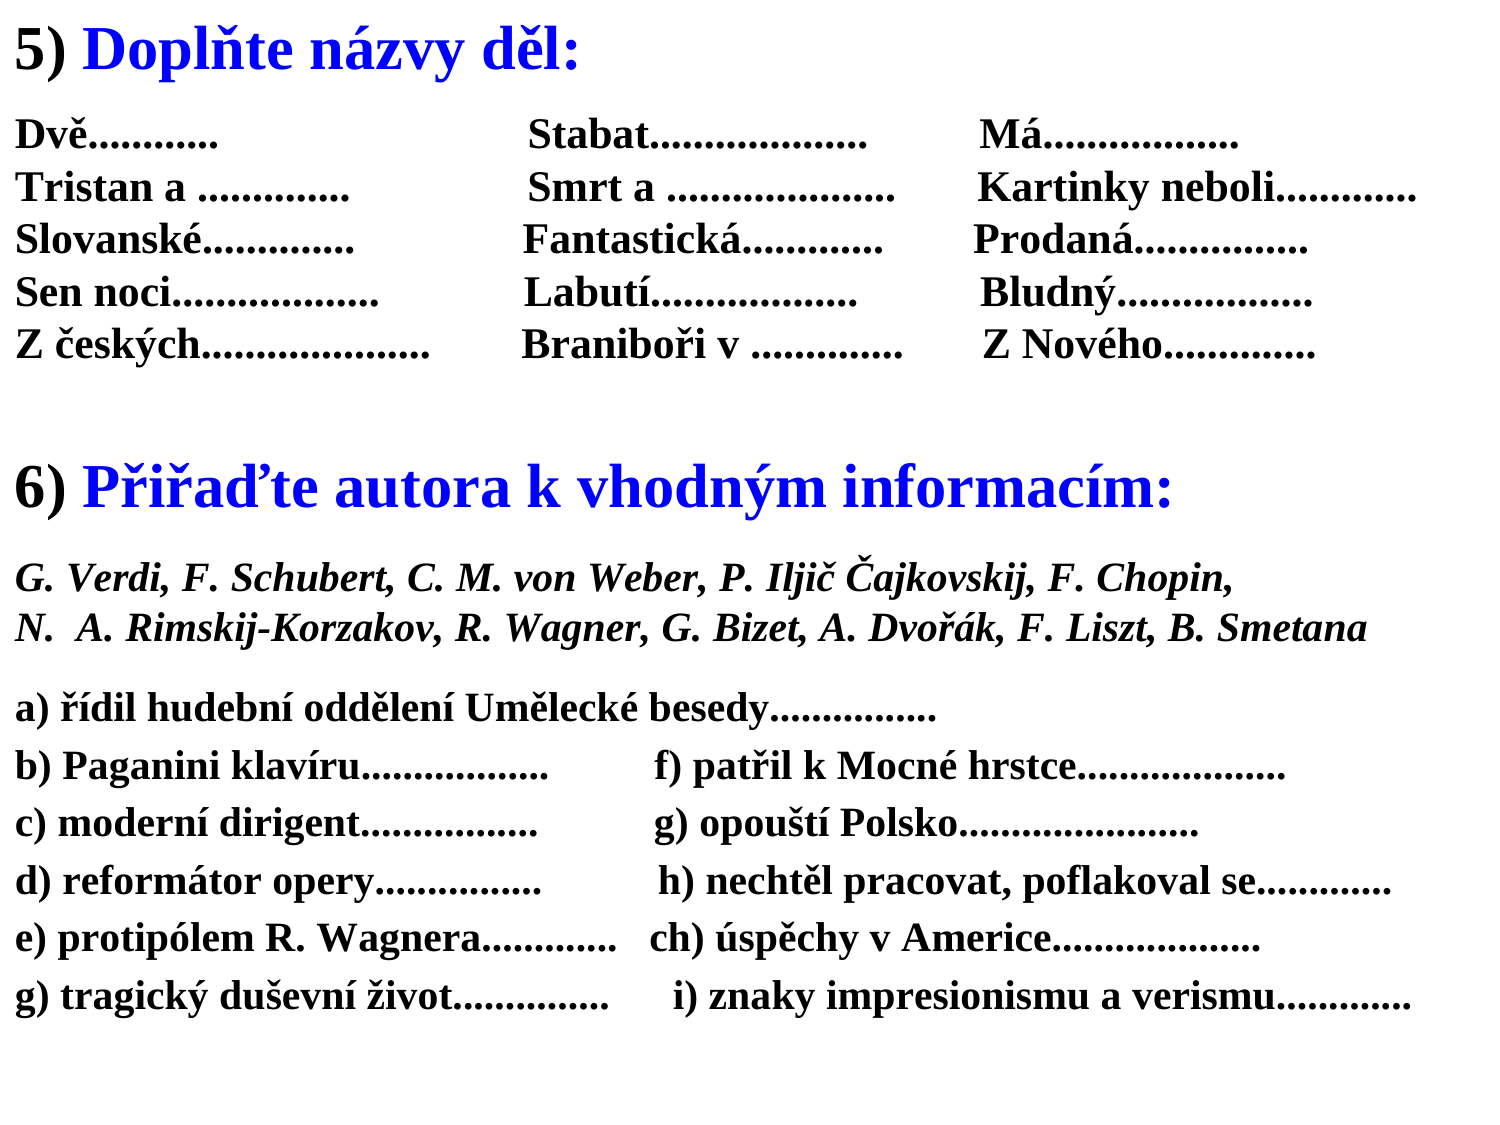

5) Doplňte názvy děl:
Dvě............ Stabat.................... Má..................
Tristan a .............. Smrt a ..................... Kartinky neboli.............
Slovanské.............. Fantastická............. Prodaná................
Sen noci................... Labutí................... Bludný..................
Z českých..................... Braniboři v .............. Z Nového..............
6) Přiřaďte autora k vhodným informacím:
G. Verdi, F. Schubert, C. M. von Weber, P. Iljič Čajkovskij, F. Chopin,
N. A. Rimskij-Korzakov, R. Wagner, G. Bizet, A. Dvořák, F. Liszt, B. Smetana
a) řídil hudební oddělení Umělecké besedy................
b) Paganini klavíru.................. f) patřil k Mocné hrstce....................
c) moderní dirigent................. g) opouští Polsko.......................
d) reformátor opery................ h) nechtěl pracovat, poflakoval se.............
e) protipólem R. Wagnera............. ch) úspěchy v Americe....................
g) tragický duševní život............... i) znaky impresionismu a verismu.............